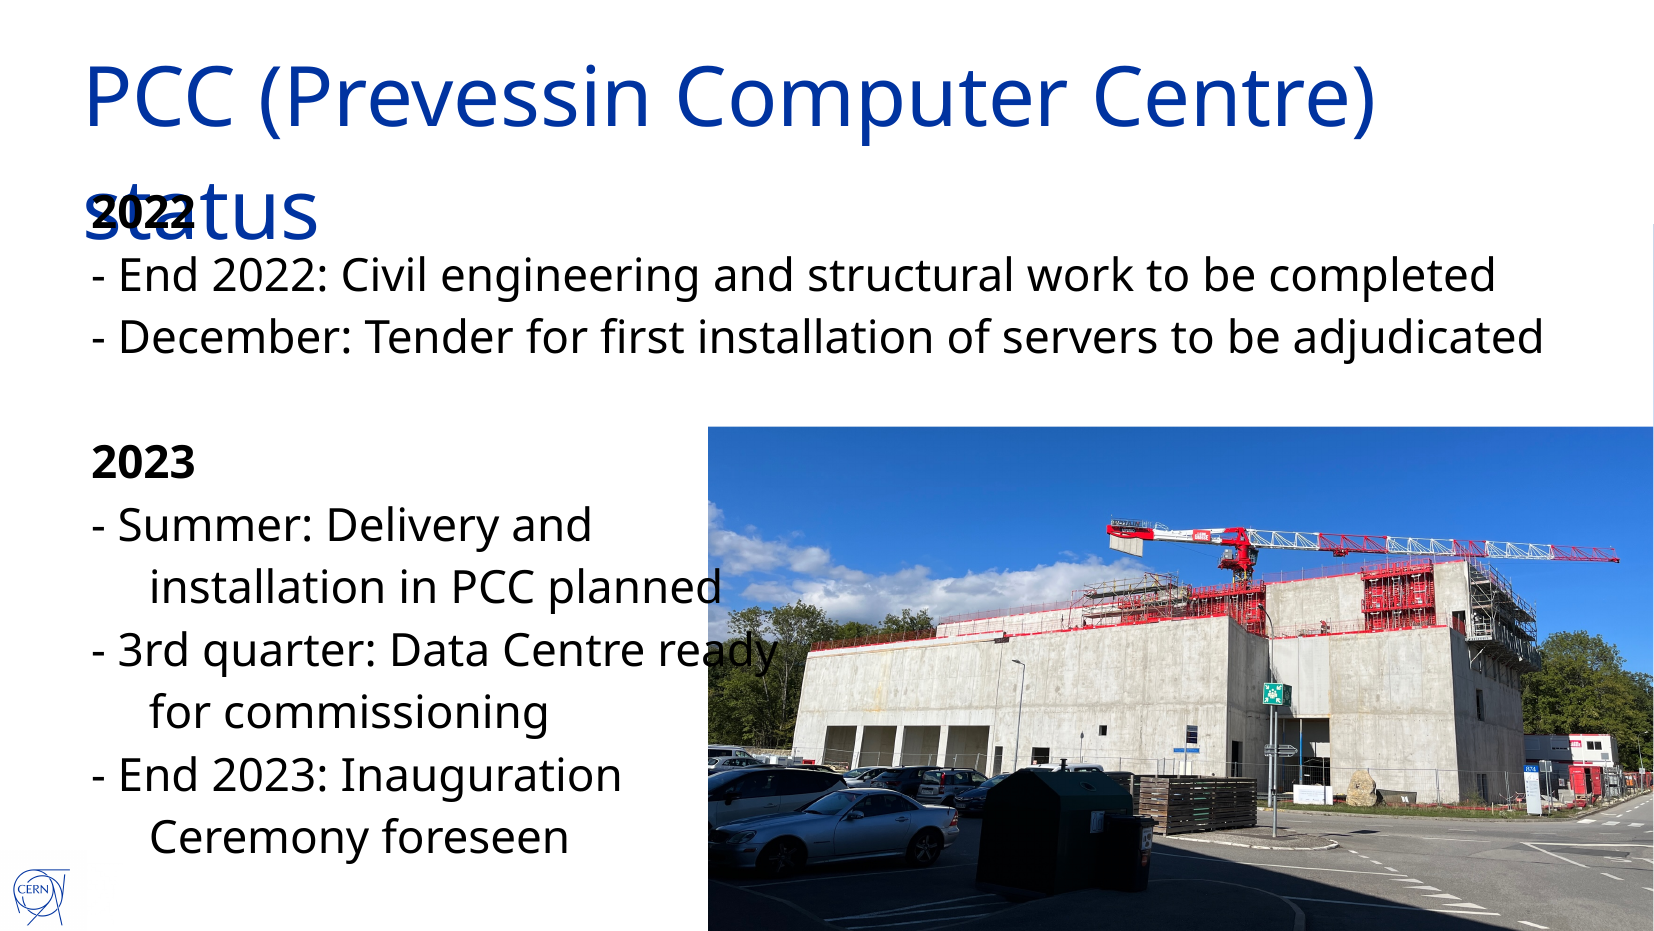

# PCC (Prevessin Computer Centre) status
2022
- End 2022: Civil engineering and structural work to be completed
- December: Tender for first installation of servers to be adjudicated
2023
- Summer: Delivery and
installation in PCC planned
- 3rd quarter: Data Centre ready
for commissioning
- End 2023: Inauguration
Ceremony foreseen